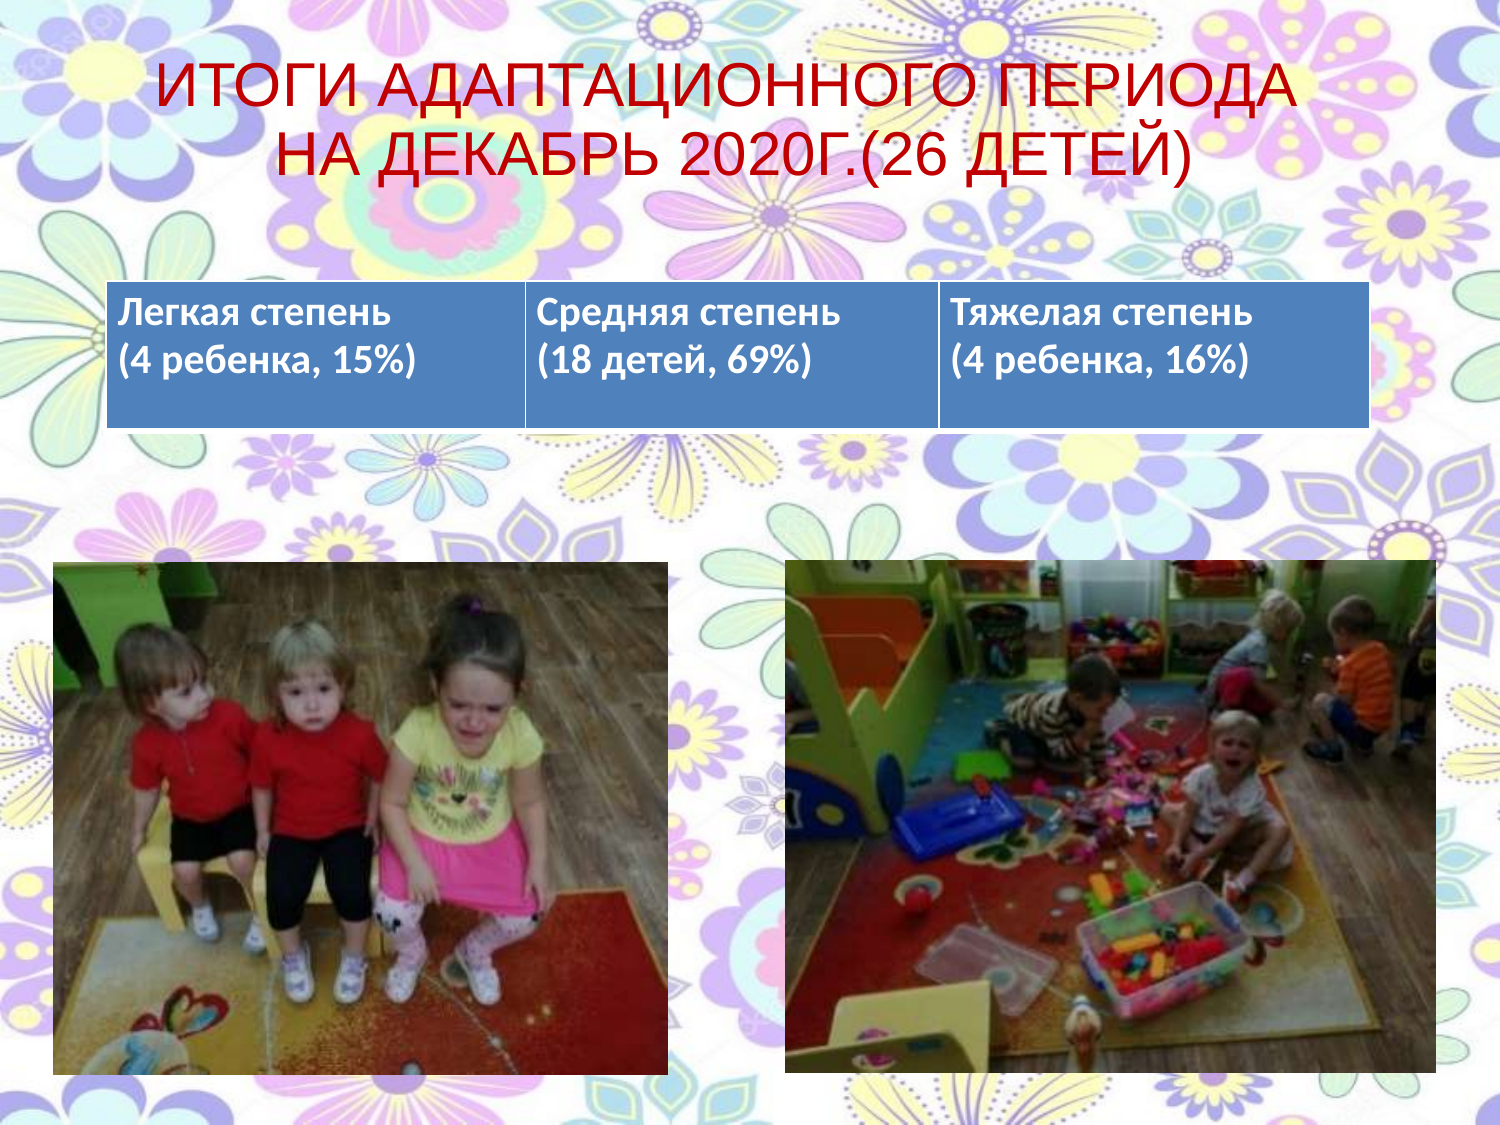

Итоги адаптационного периода
 на декабрь 2020г.(26 детей)
| Легкая степень (4 ребенка, 15%) | Средняя степень (18 детей, 69%) | Тяжелая степень (4 ребенка, 16%) |
| --- | --- | --- |